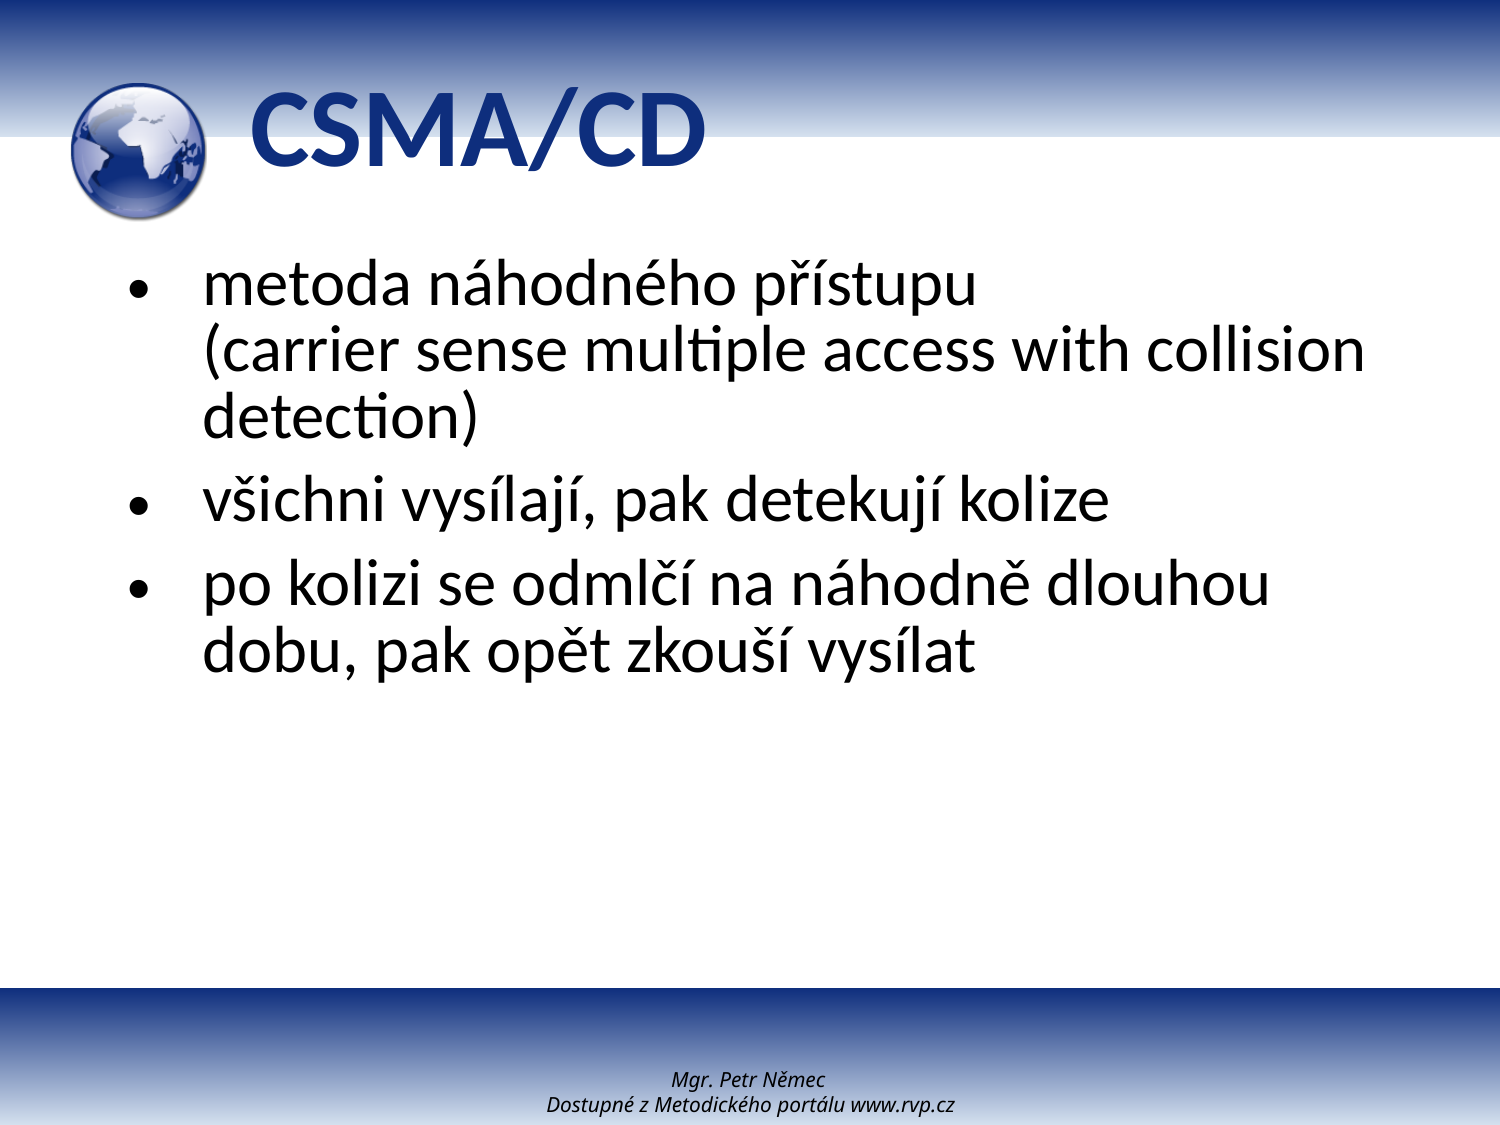

# CSMA/CD
metoda náhodného přístupu
(carrier sense multiple access with collision detection)
všichni vysílají, pak detekují kolize
po kolizi se odmlčí na náhodně dlouhou dobu, pak opět zkouší vysílat